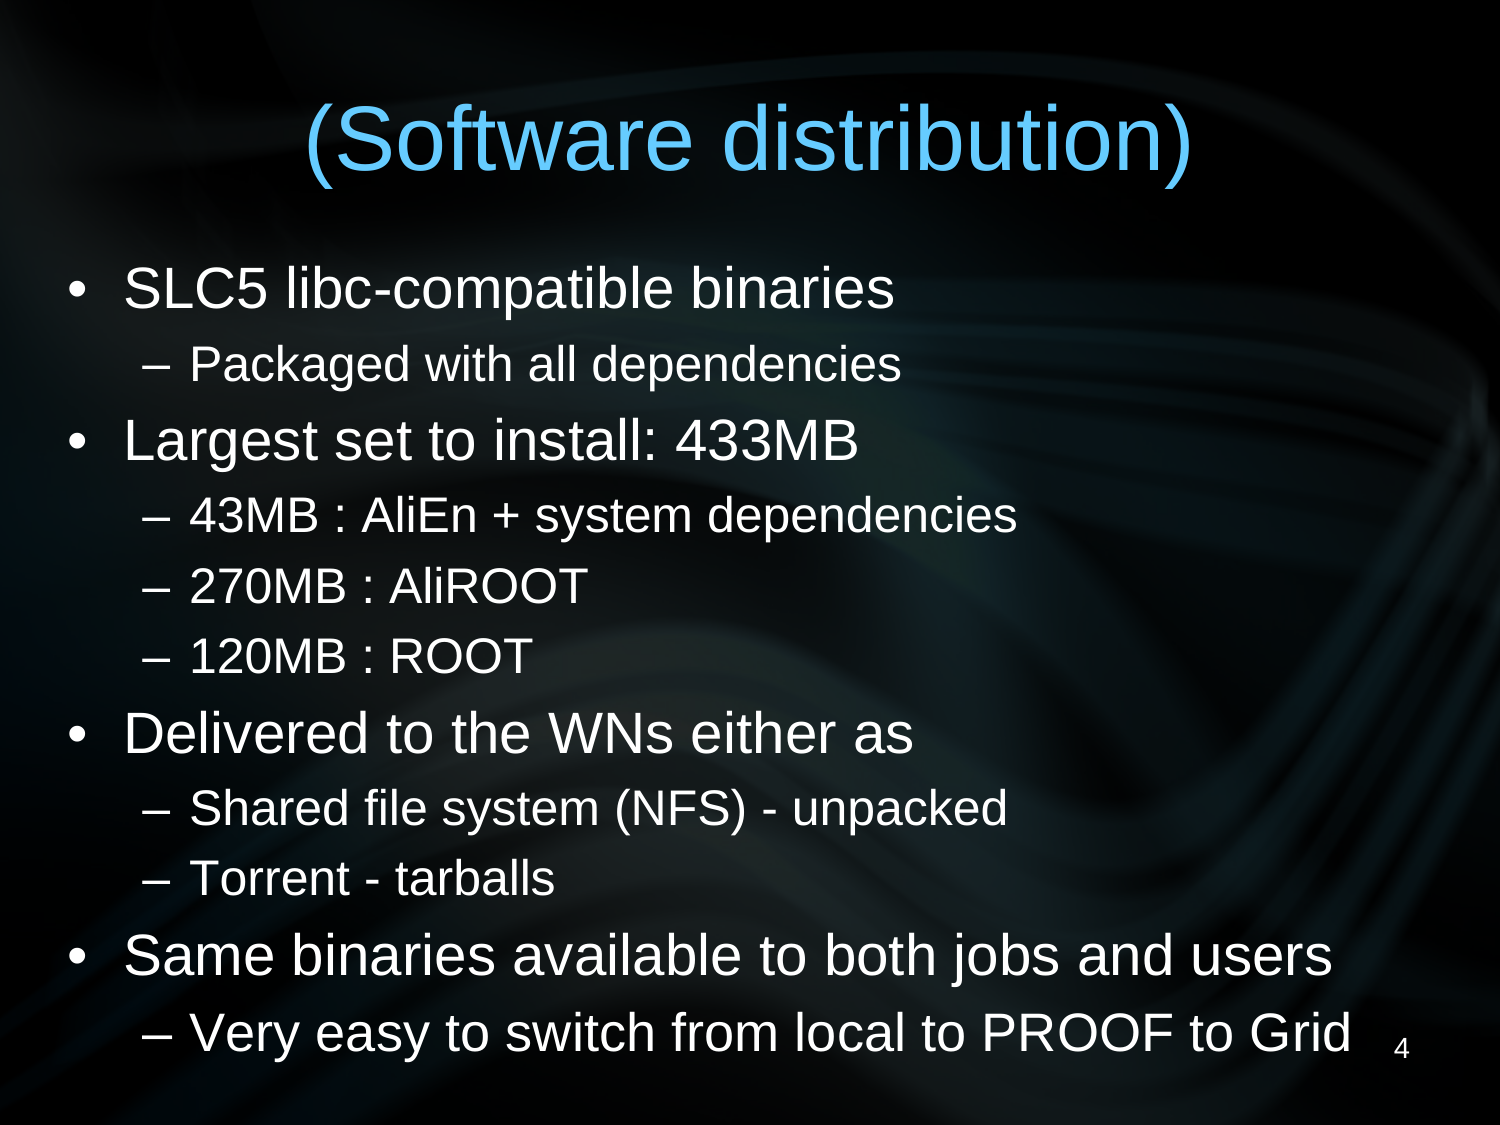

# (Software distribution)
SLC5 libc-compatible binaries
Packaged with all dependencies
Largest set to install: 433MB
43MB : AliEn + system dependencies
270MB : AliROOT
120MB : ROOT
Delivered to the WNs either as
Shared file system (NFS) - unpacked
Torrent - tarballs
Same binaries available to both jobs and users
Very easy to switch from local to PROOF to Grid
4